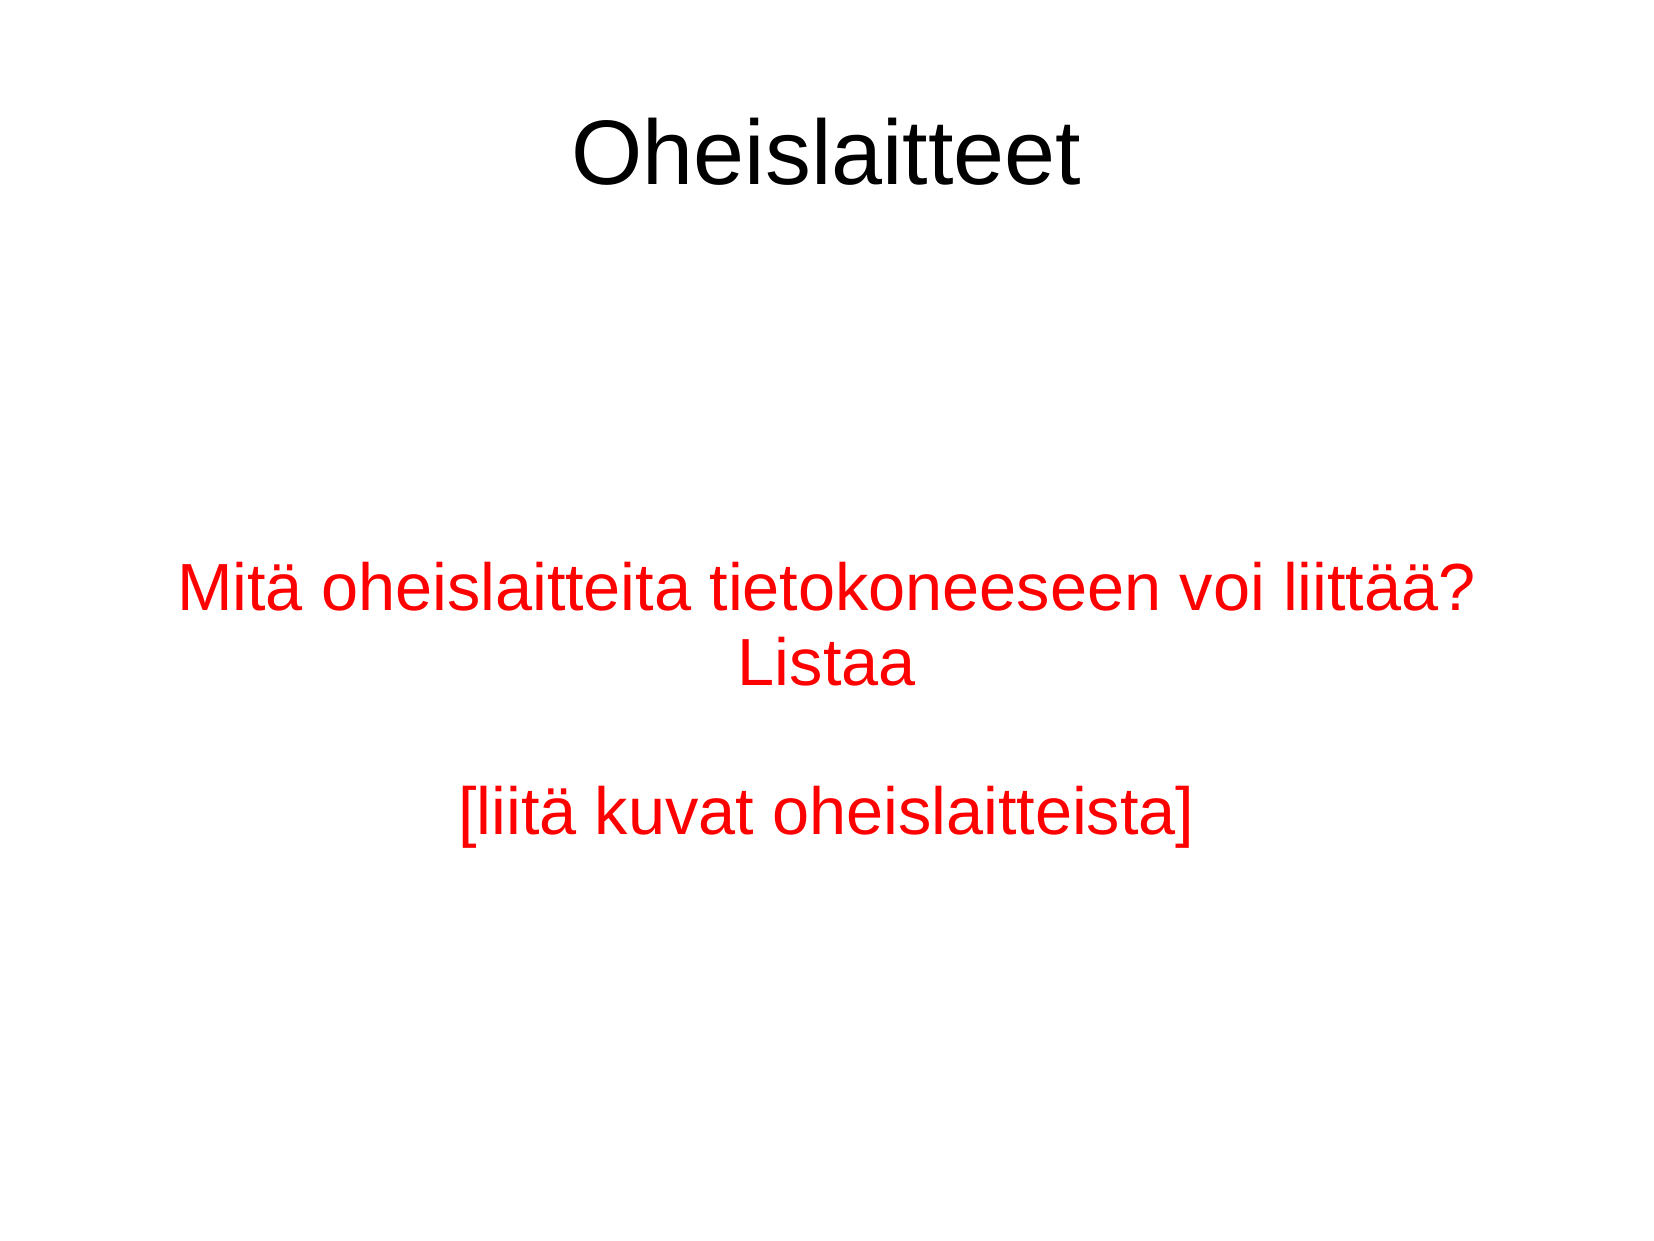

# Oheislaitteet
Mitä oheislaitteita tietokoneeseen voi liittää? Listaa
[liitä kuvat oheislaitteista]